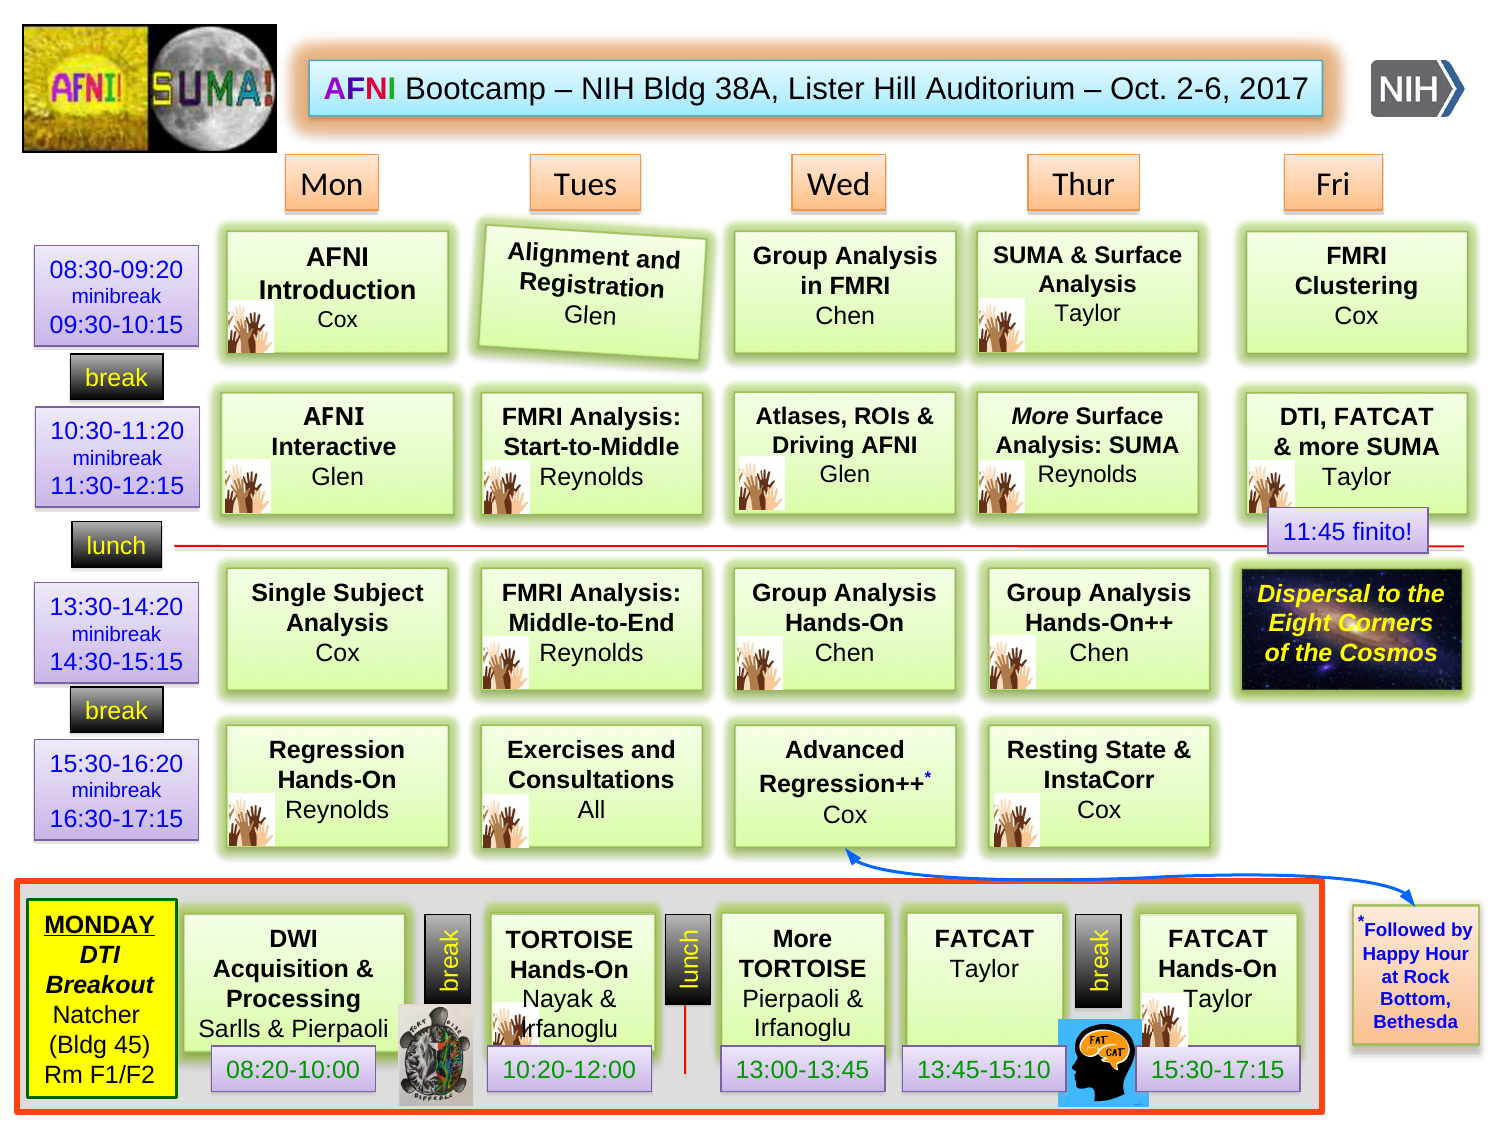

AFNI Bootcamp – NIH Bldg 38A, Lister Hill Auditorium – Oct. 2-6, 2017
Mon
Tues
Wed
Thur
Fri
Alignment and
Registration
Glen
FMRI Clustering
Cox
AFNI
Introduction
Cox
Group Analysis in FMRI
Chen
SUMA & Surface Analysis
Taylor
08:30-09:20
minibreak
09:30-10:15
break
AFNI
Interactive
Glen
FMRI Analysis: Start-to-Middle
Reynolds
Atlases, ROIs & Driving AFNI
Glen
More Surface Analysis: SUMA
Reynolds
DTI, FATCAT
& more SUMA
Taylor
10:30-11:20
minibreak
11:30-12:15
11:45 finito!
lunch
Dispersal to the Eight Corners of the Cosmos
Single Subject Analysis
Cox
FMRI Analysis: Middle-to-End
Reynolds
Group Analysis Hands-On
Chen
Group Analysis Hands-On++
Chen
13:30-14:20
minibreak
14:30-15:15
break
Exercises and Consultations
All
Regression Hands-On
Reynolds
Advanced Regression++*
Cox
Resting State & InstaCorr
Cox
15:30-16:20
minibreak
16:30-17:15
*Followed by Happy Hour at Rock Bottom, Bethesda
DWI Acquisition & Processing
Sarlls & Pierpaoli
More TORTOISE
Pierpaoli & Irfanoglu
FATCAT
Taylor
FATCAT
Hands-On
Taylor
MONDAY
DTI Breakout
Natcher
(Bldg 45)
Rm F1/F2
TORTOISE Hands-On
Nayak & Irfanoglu
lunch
break
break
08:20-10:00
10:20-12:00
13:00-13:45
13:45-15:10
15:30-17:15